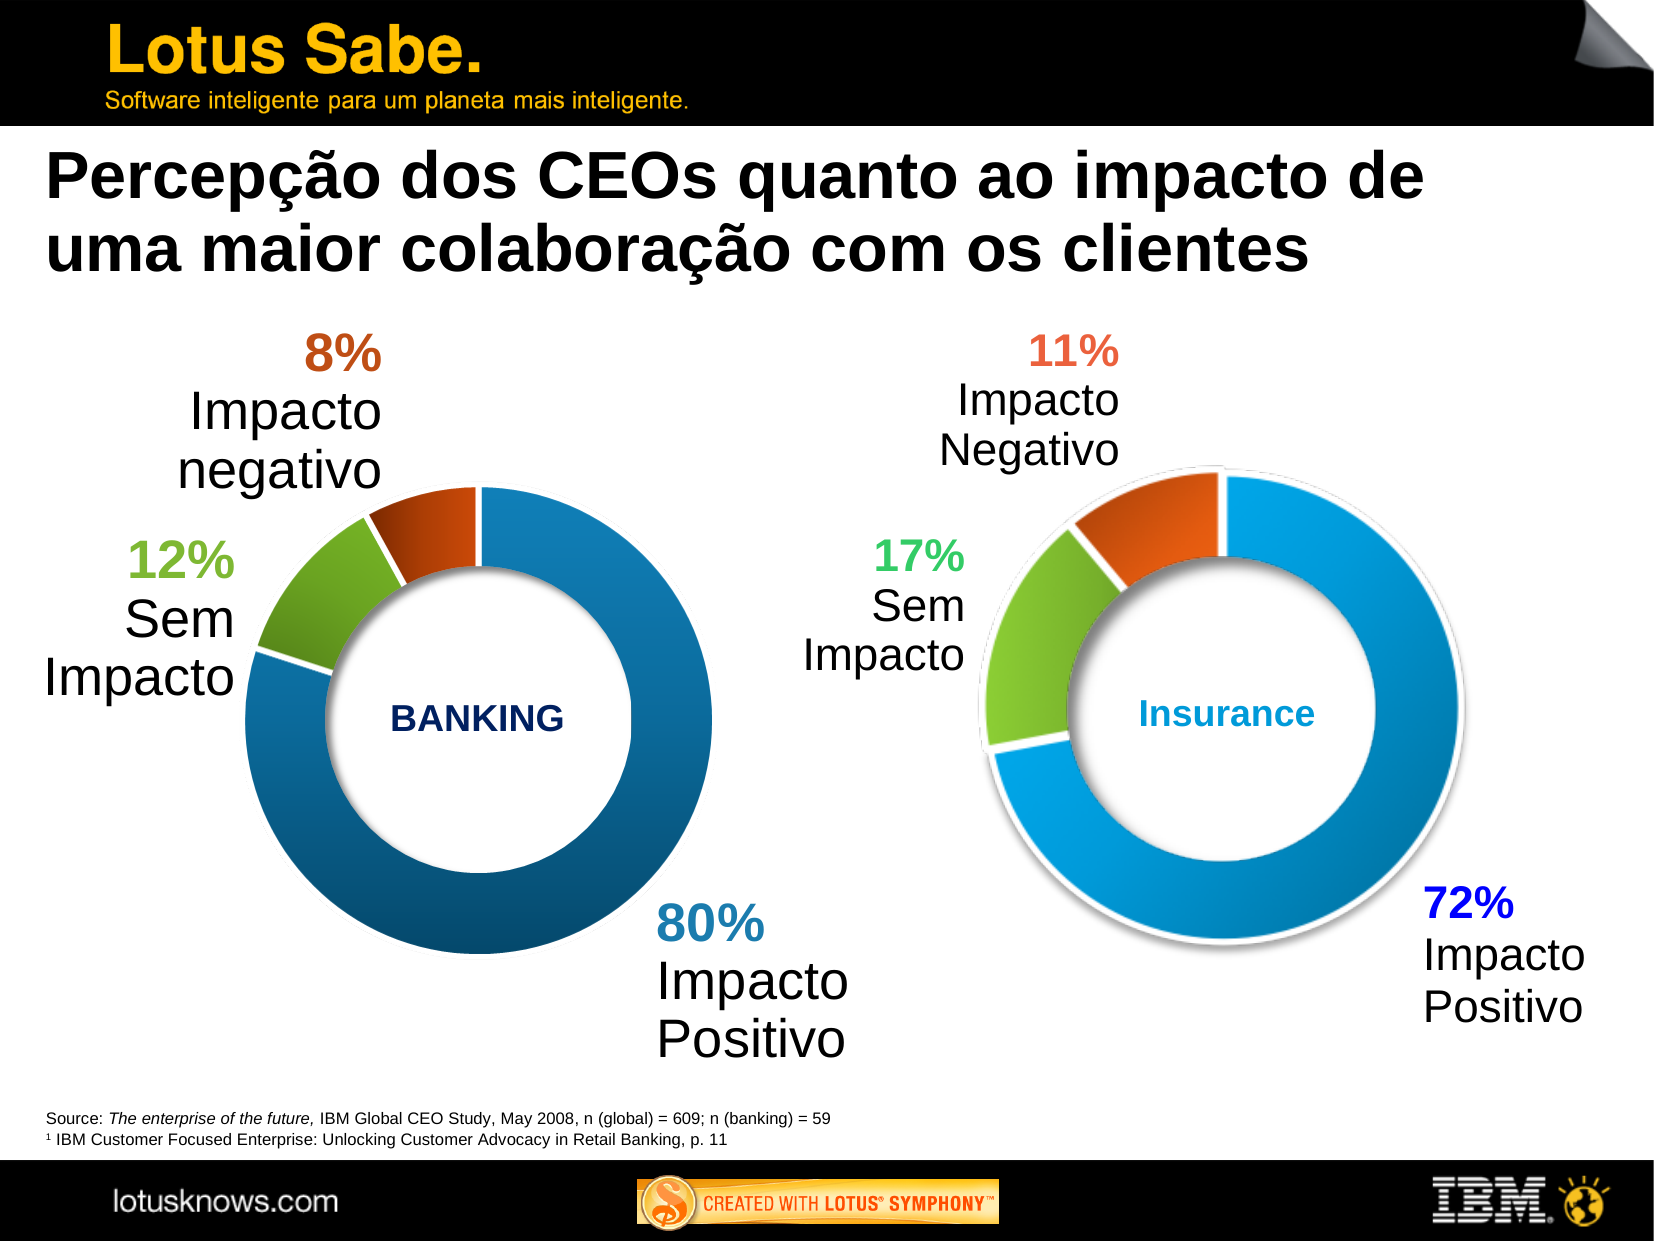

# Percepção dos CEOs quanto ao impacto de uma maior colaboração com os clientes
8%
Impacto negativo
11%
Impacto Negativo
12%
Sem
Impacto
17%
Sem Impacto
BANKING
Insurance
72%
Impacto Positivo
80%
Impacto Positivo
Source: The enterprise of the future, IBM Global CEO Study, May 2008, n (global) = 609; n (banking) = 59
1 IBM Customer Focused Enterprise: Unlocking Customer Advocacy in Retail Banking, p. 11